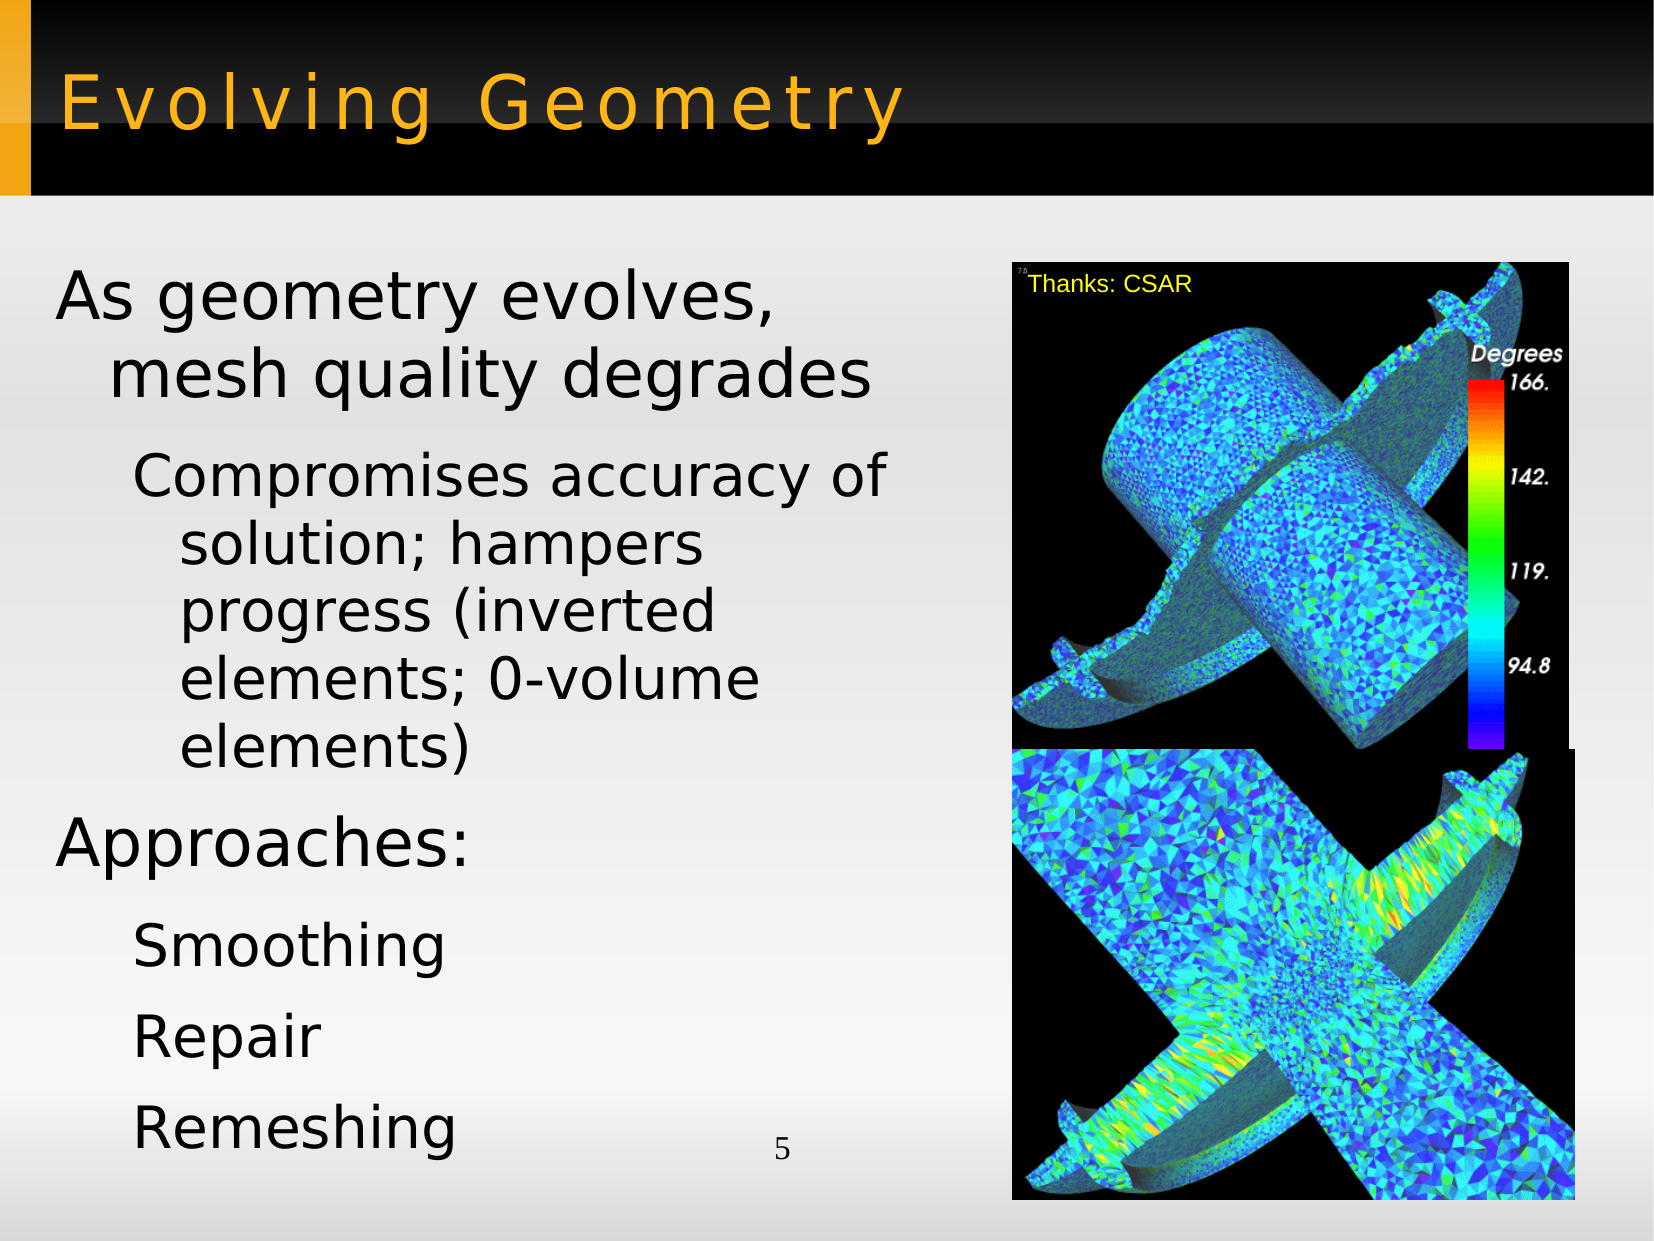

# Evolving Geometry
As geometry evolves, mesh quality degrades
Compromises accuracy of solution; hampers progress (inverted elements; 0-volume elements)
Approaches:
Smoothing
Repair
Remeshing
Thanks: CSAR
5